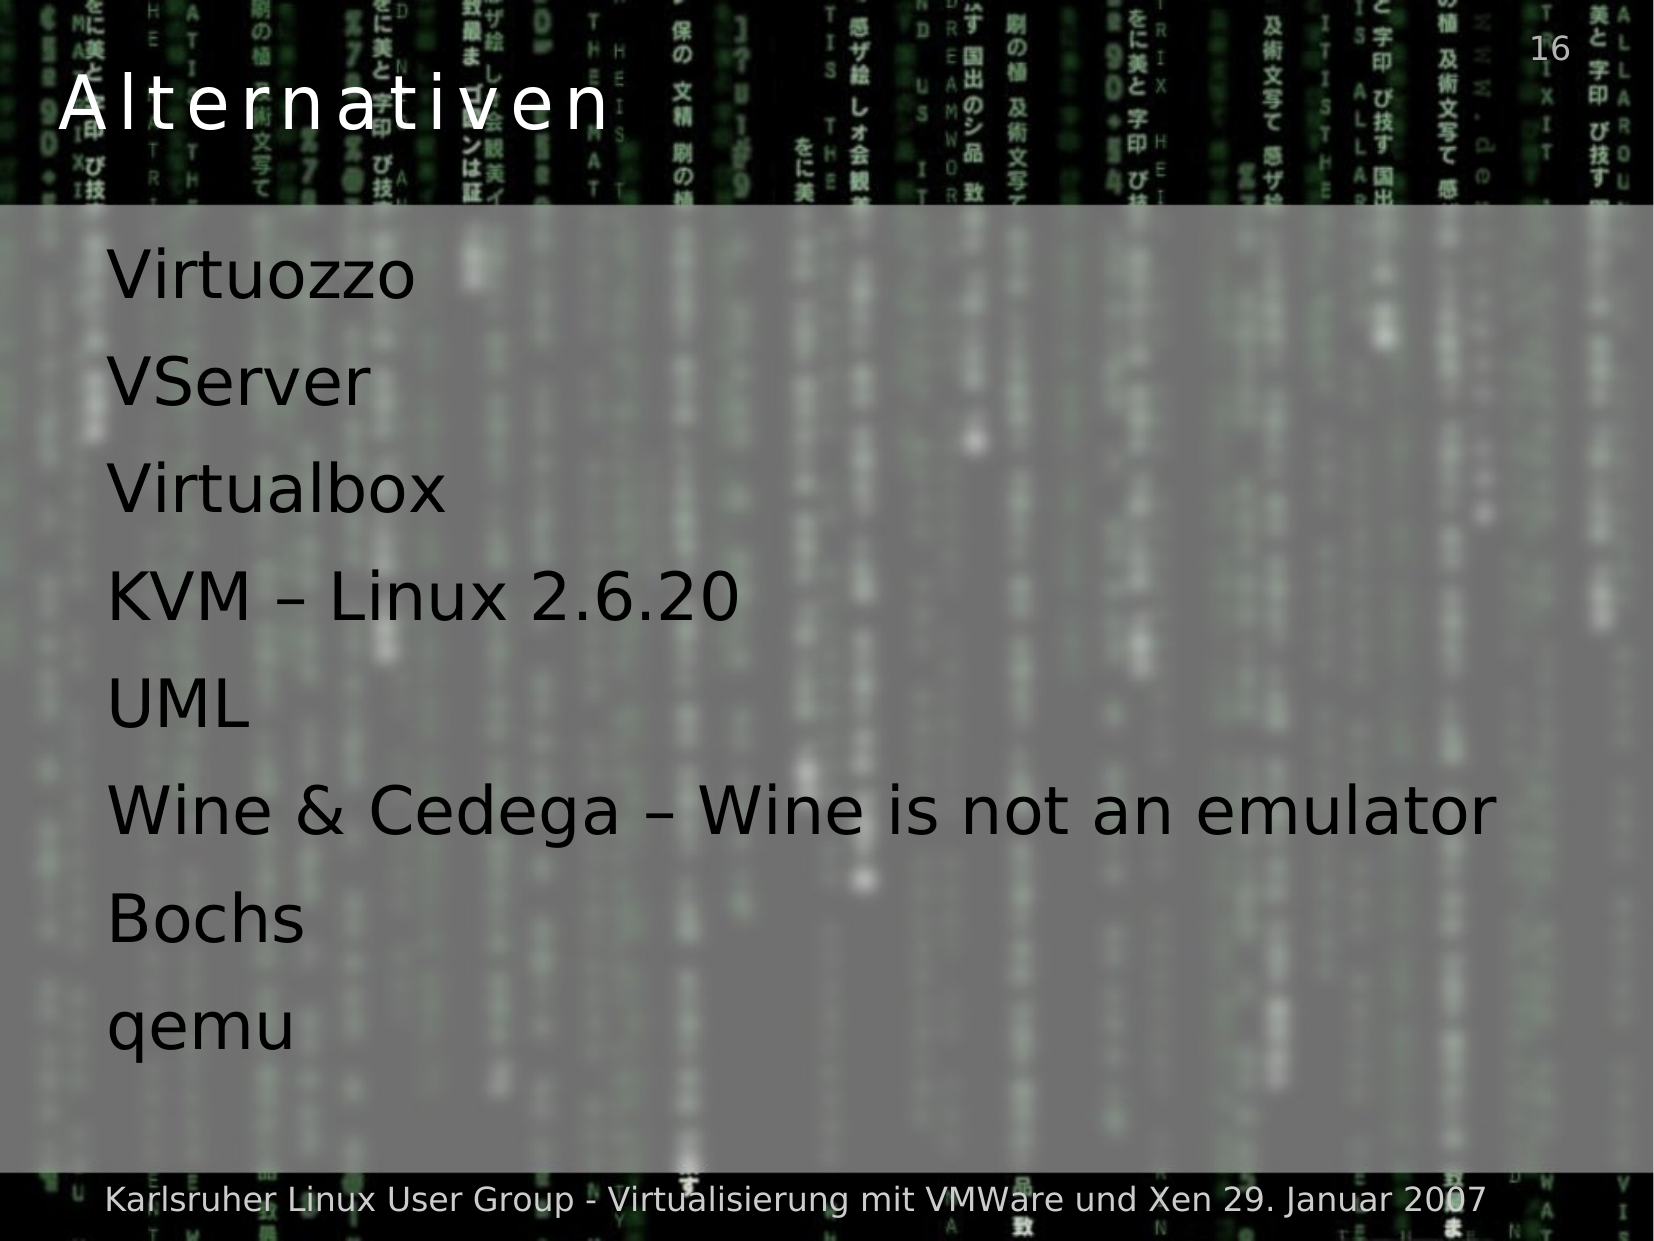

# Alternativen
16
Virtuozzo
VServer
Virtualbox
KVM – Linux 2.6.20
UML
Wine & Cedega – Wine is not an emulator
Bochs
qemu